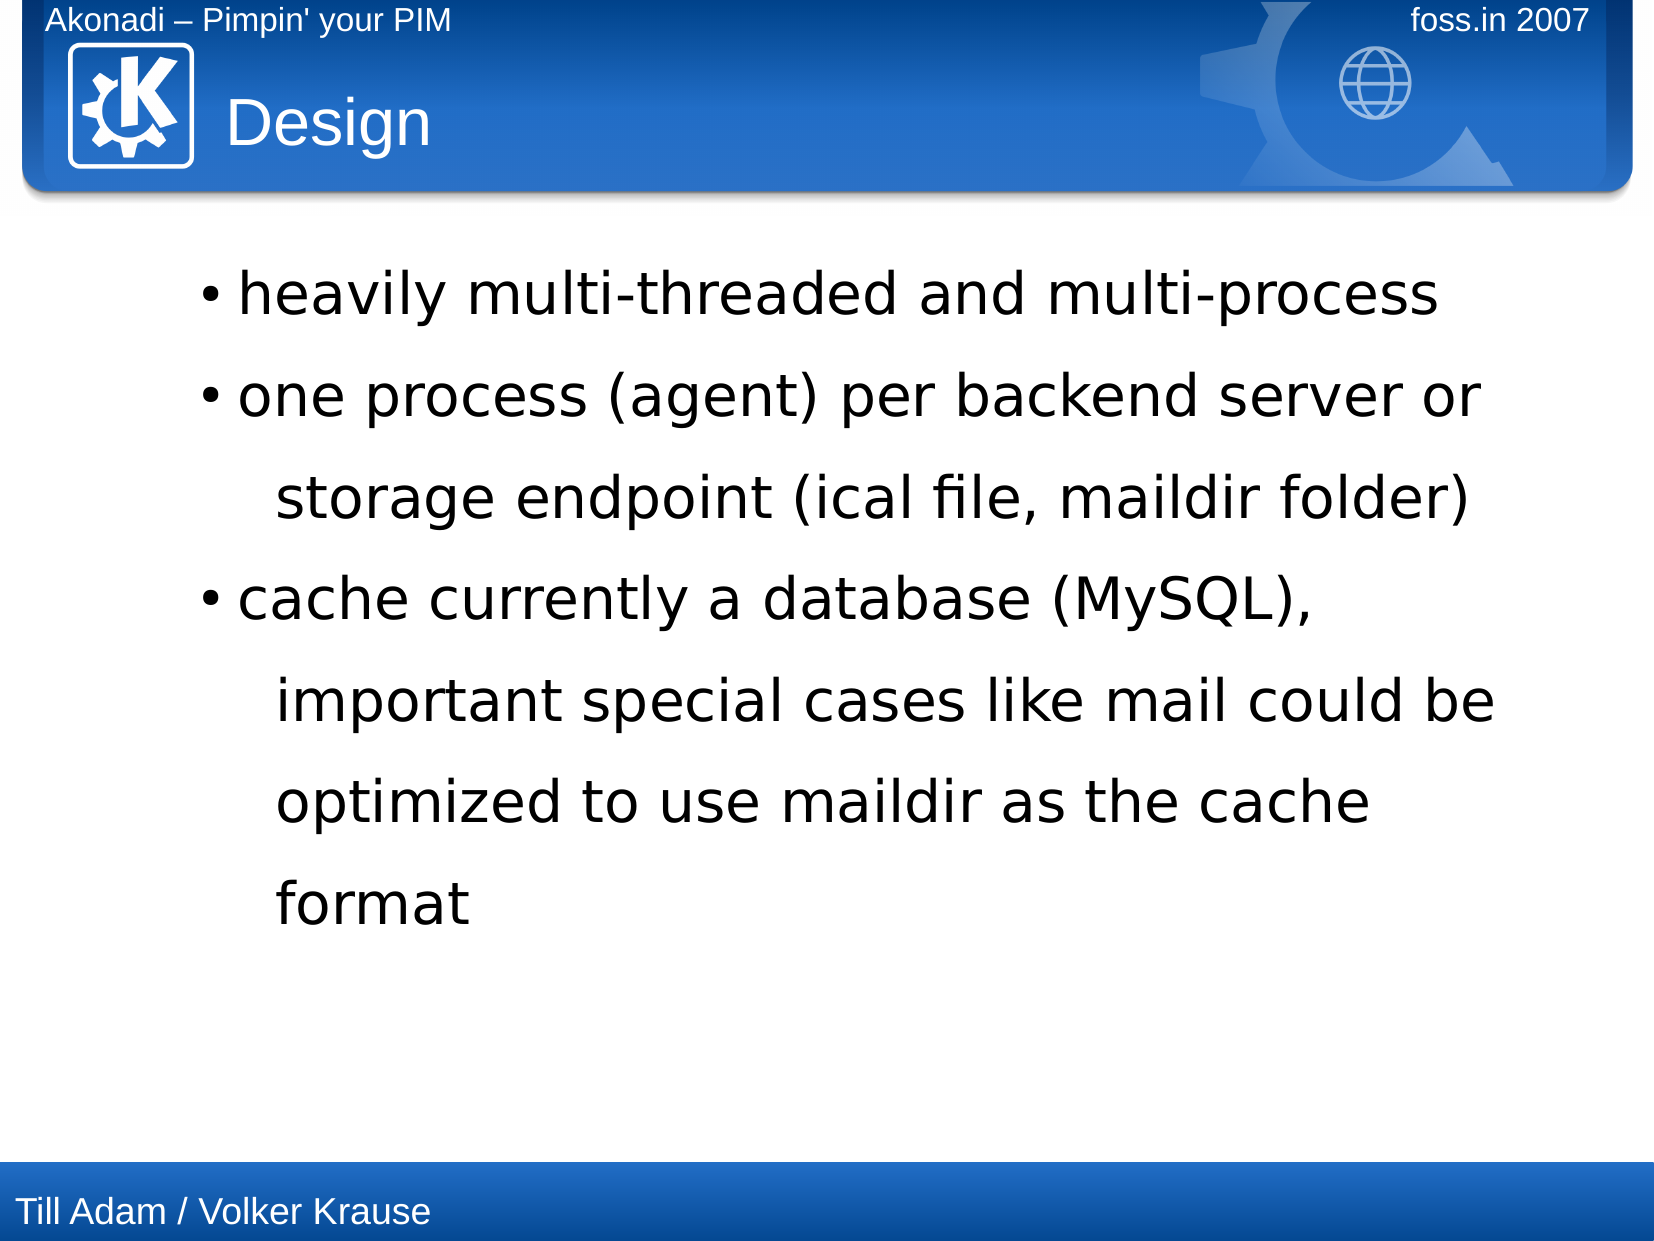

# Design
heavily multi-threaded and multi-process
one process (agent) per backend server or storage endpoint (ical file, maildir folder)
cache currently a database (MySQL), important special cases like mail could be optimized to use maildir as the cache format